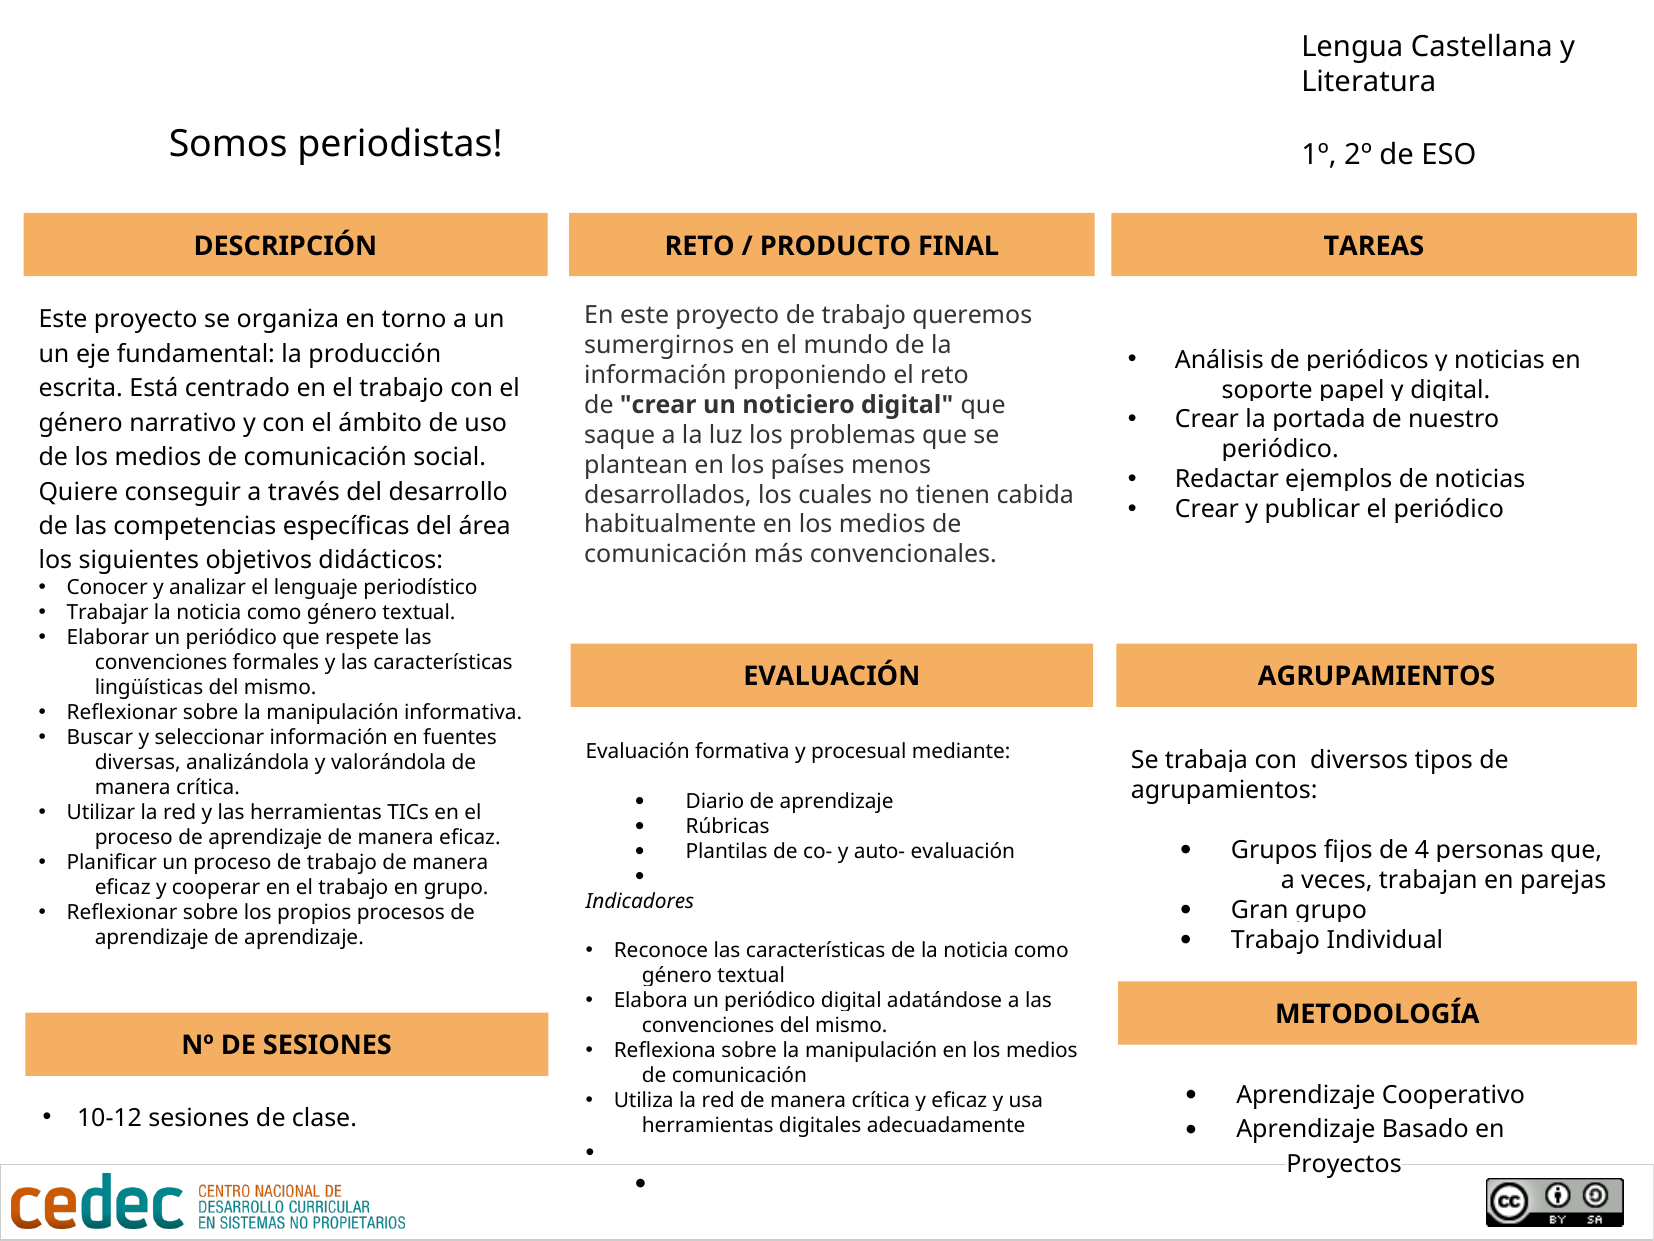

PROPUESTA DIDÁCTICA
Lengua Castellana y Literatura
Materia:
Somos periodistas!
Curso:
REA:
1º, 2º de ESO
DESCRIPCIÓN
RETO / PRODUCTO FINAL
TAREAS
Este proyecto se organiza en torno a un un eje fundamental: la producción escrita. Está centrado en el trabajo con el género narrativo y con el ámbito de uso de los medios de comunicación social. Quiere conseguir a través del desarrollo de las competencias específicas del área los siguientes objetivos didácticos:
Conocer y analizar el lenguaje periodístico
Trabajar la noticia como género textual.
Elaborar un periódico que respete las convenciones formales y las características lingüísticas del mismo.
Reflexionar sobre la manipulación informativa.
Buscar y seleccionar información en fuentes diversas, analizándola y valorándola de manera crítica.
Utilizar la red y las herramientas TICs en el proceso de aprendizaje de manera eficaz.
Planificar un proceso de trabajo de manera eficaz y cooperar en el trabajo en grupo.
Reflexionar sobre los propios procesos de aprendizaje de aprendizaje.
En este proyecto de trabajo queremos sumergirnos en el mundo de la información proponiendo el reto de "crear un noticiero digital" que saque a la luz los problemas que se plantean en los países menos desarrollados, los cuales no tienen cabida habitualmente en los medios de comunicación más convencionales.
Análisis de periódicos y noticias en soporte papel y digital.
Crear la portada de nuestro periódico.
Redactar ejemplos de noticias
Crear y publicar el periódico
EVALUACIÓN
AGRUPAMIENTOS
Evaluación formativa y procesual mediante:
Diario de aprendizaje
Rúbricas
Plantilas de co- y auto- evaluación
Indicadores
Reconoce las características de la noticia como género textual
Elabora un periódico digital adatándose a las convenciones del mismo.
Reflexiona sobre la manipulación en los medios de comunicación
Utiliza la red de manera crítica y eficaz y usa herramientas digitales adecuadamente
Se trabaja con diversos tipos de agrupamientos:
Grupos fijos de 4 personas que, a veces, trabajan en parejas
Gran grupo
Trabajo Individual
METODOLOGÍA
Nº DE SESIONES
Aprendizaje Cooperativo
Aprendizaje Basado en Proyectos
 10-12 sesiones de clase.